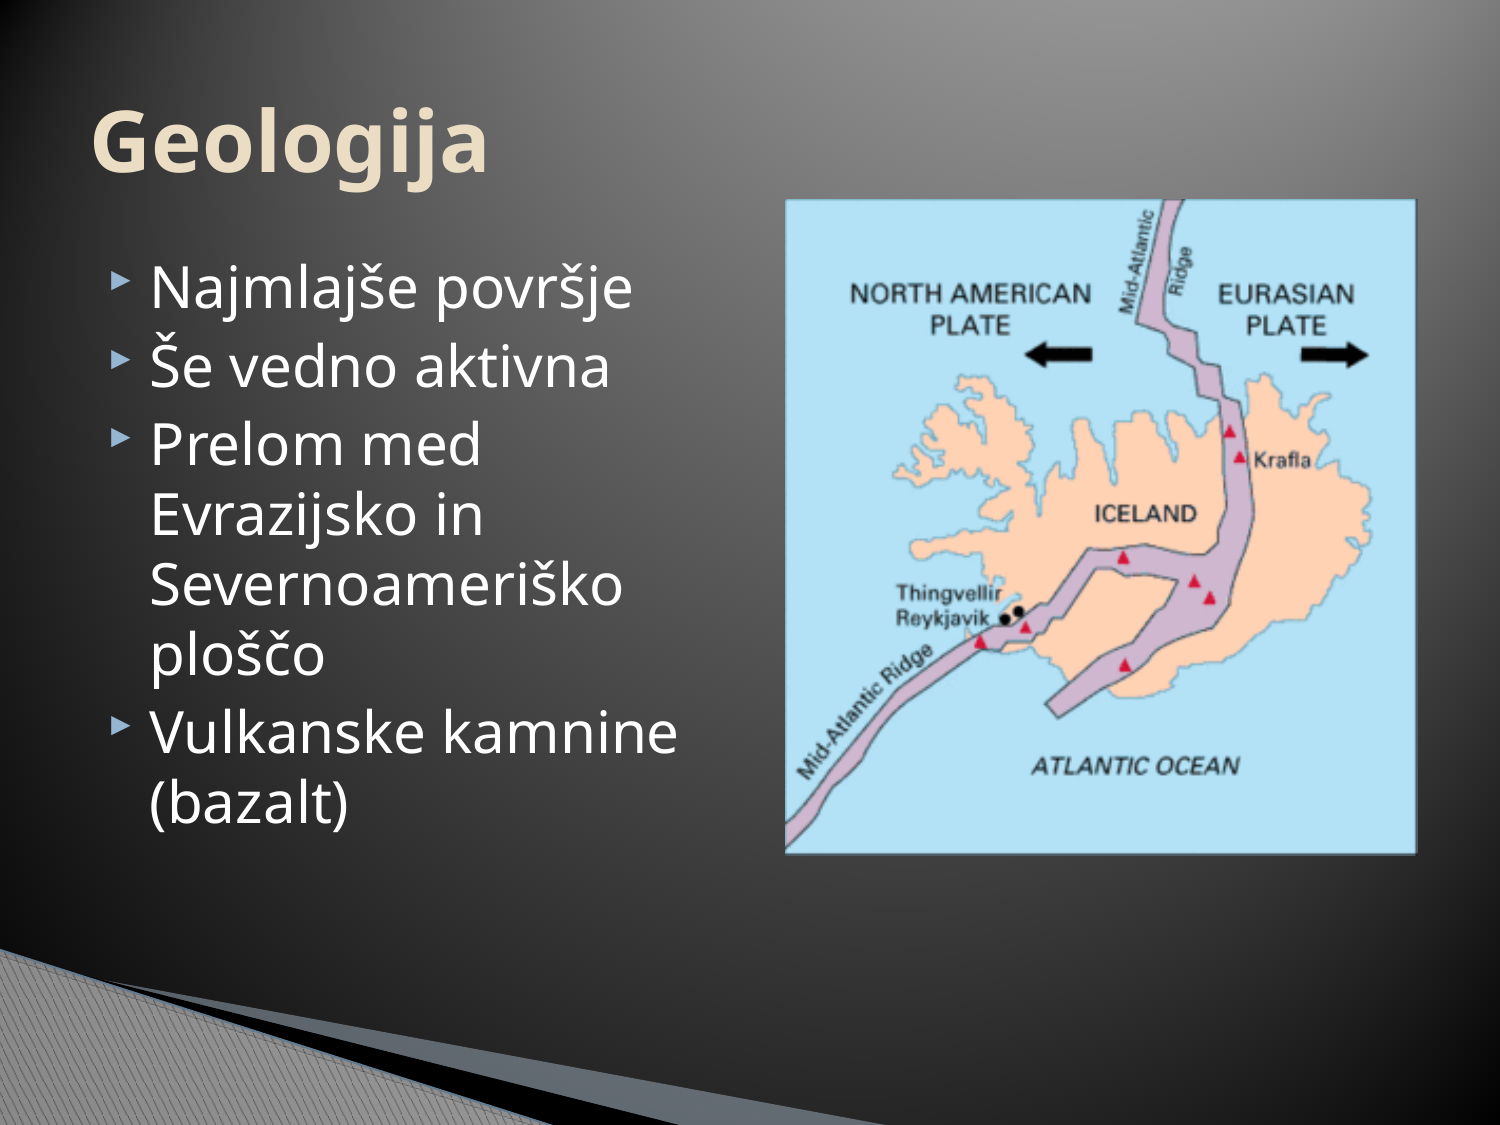

Geologija
# Najmlajše površje
Še vedno aktivna
Prelom med Evrazijsko in Severnoameriško ploščo
Vulkanske kamnine (bazalt)